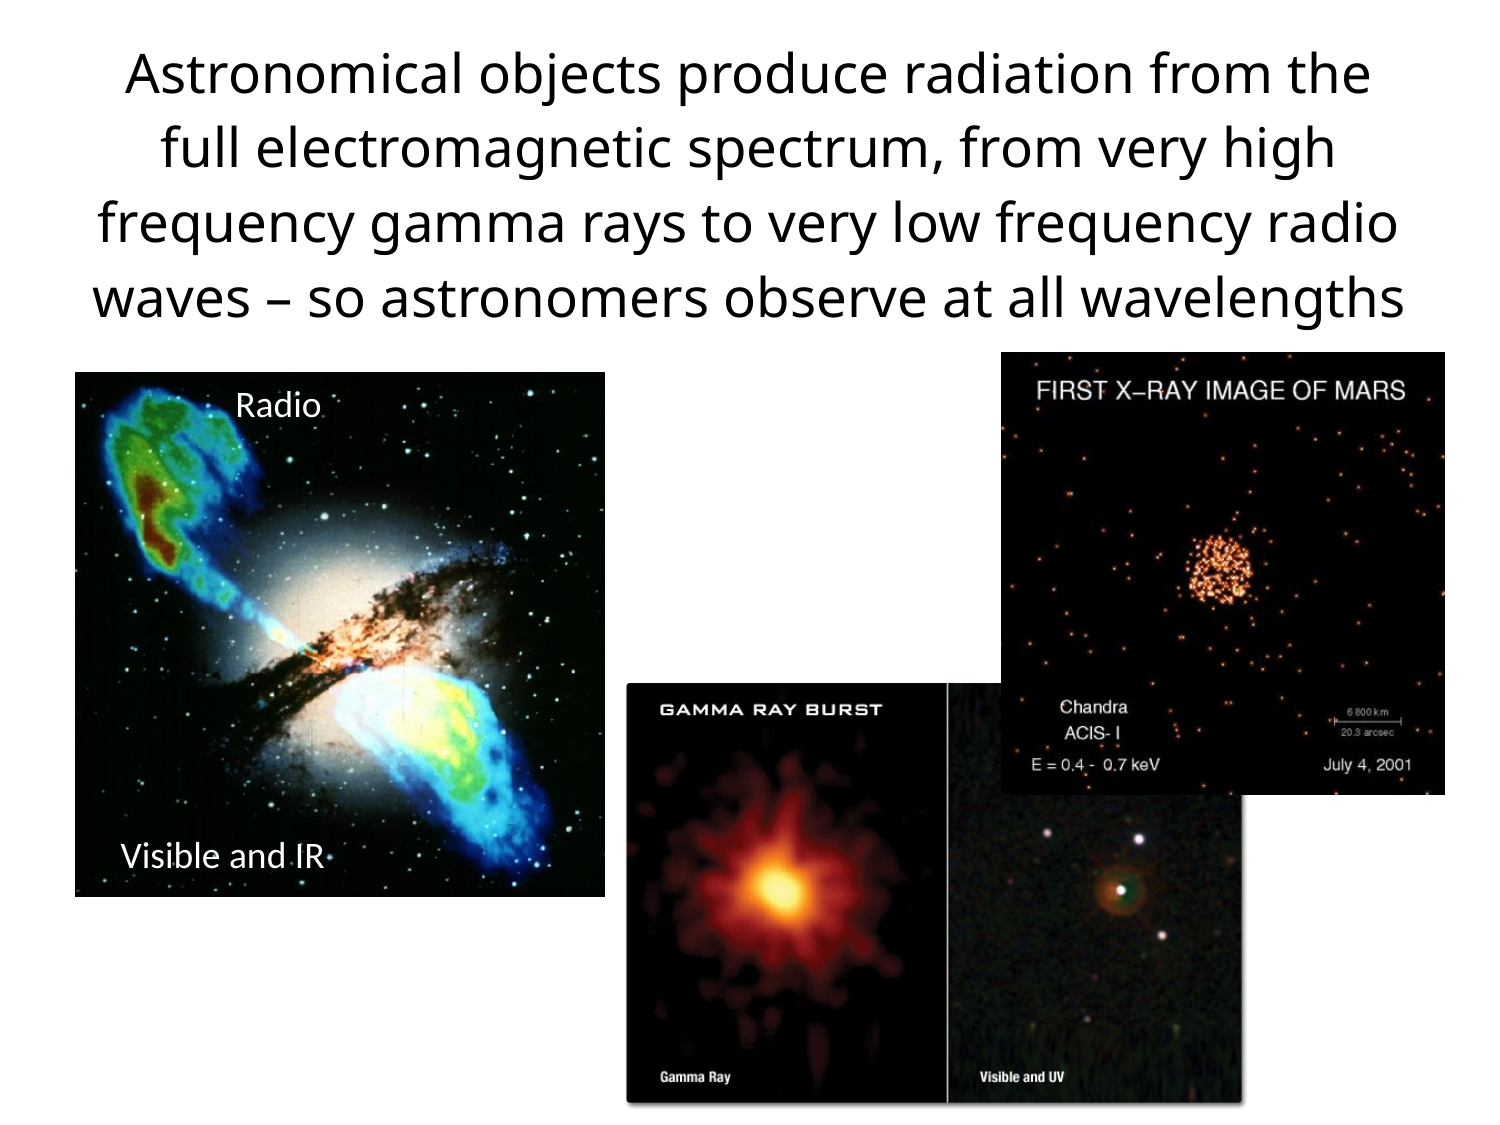

# Astronomical objects produce radiation from the full electromagnetic spectrum, from very high frequency gamma rays to very low frequency radio waves – so astronomers observe at all wavelengths
Radio
Visible and IR